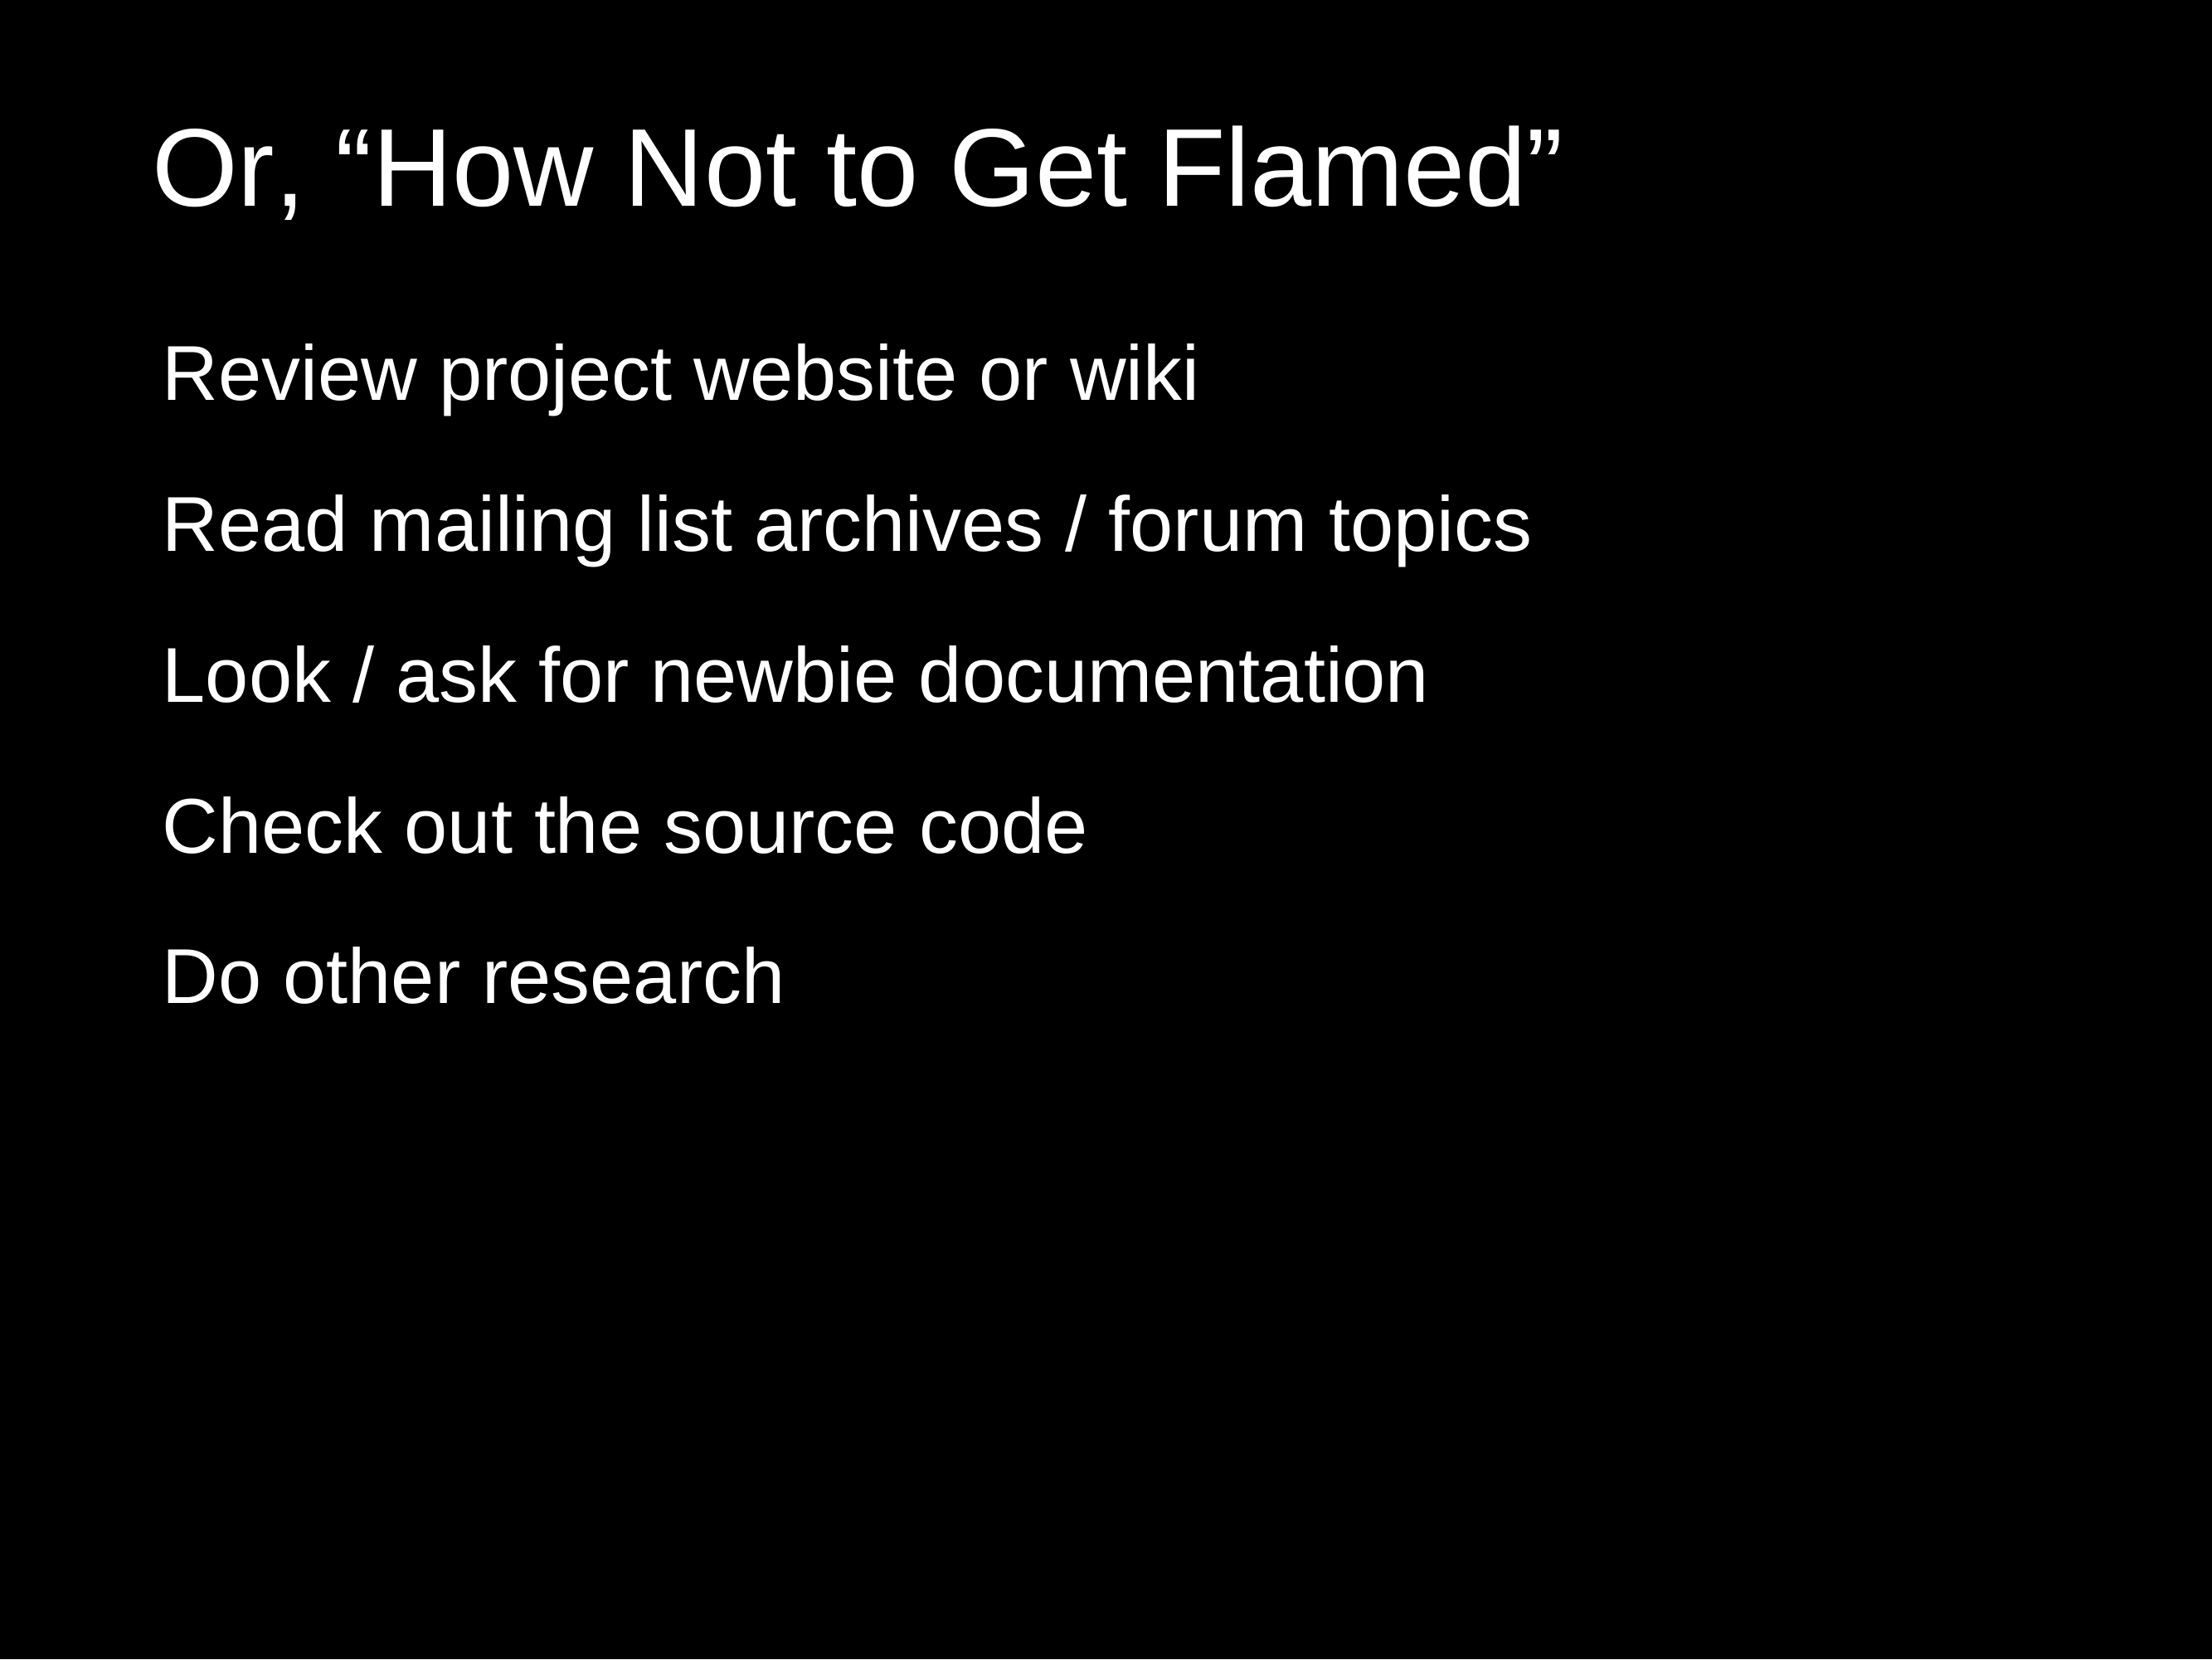

# Or, “How Not to Get Flamed”
Review project website or wiki
Read mailing list archives / forum topics
Look / ask for newbie documentation
Check out the source code
Do other research